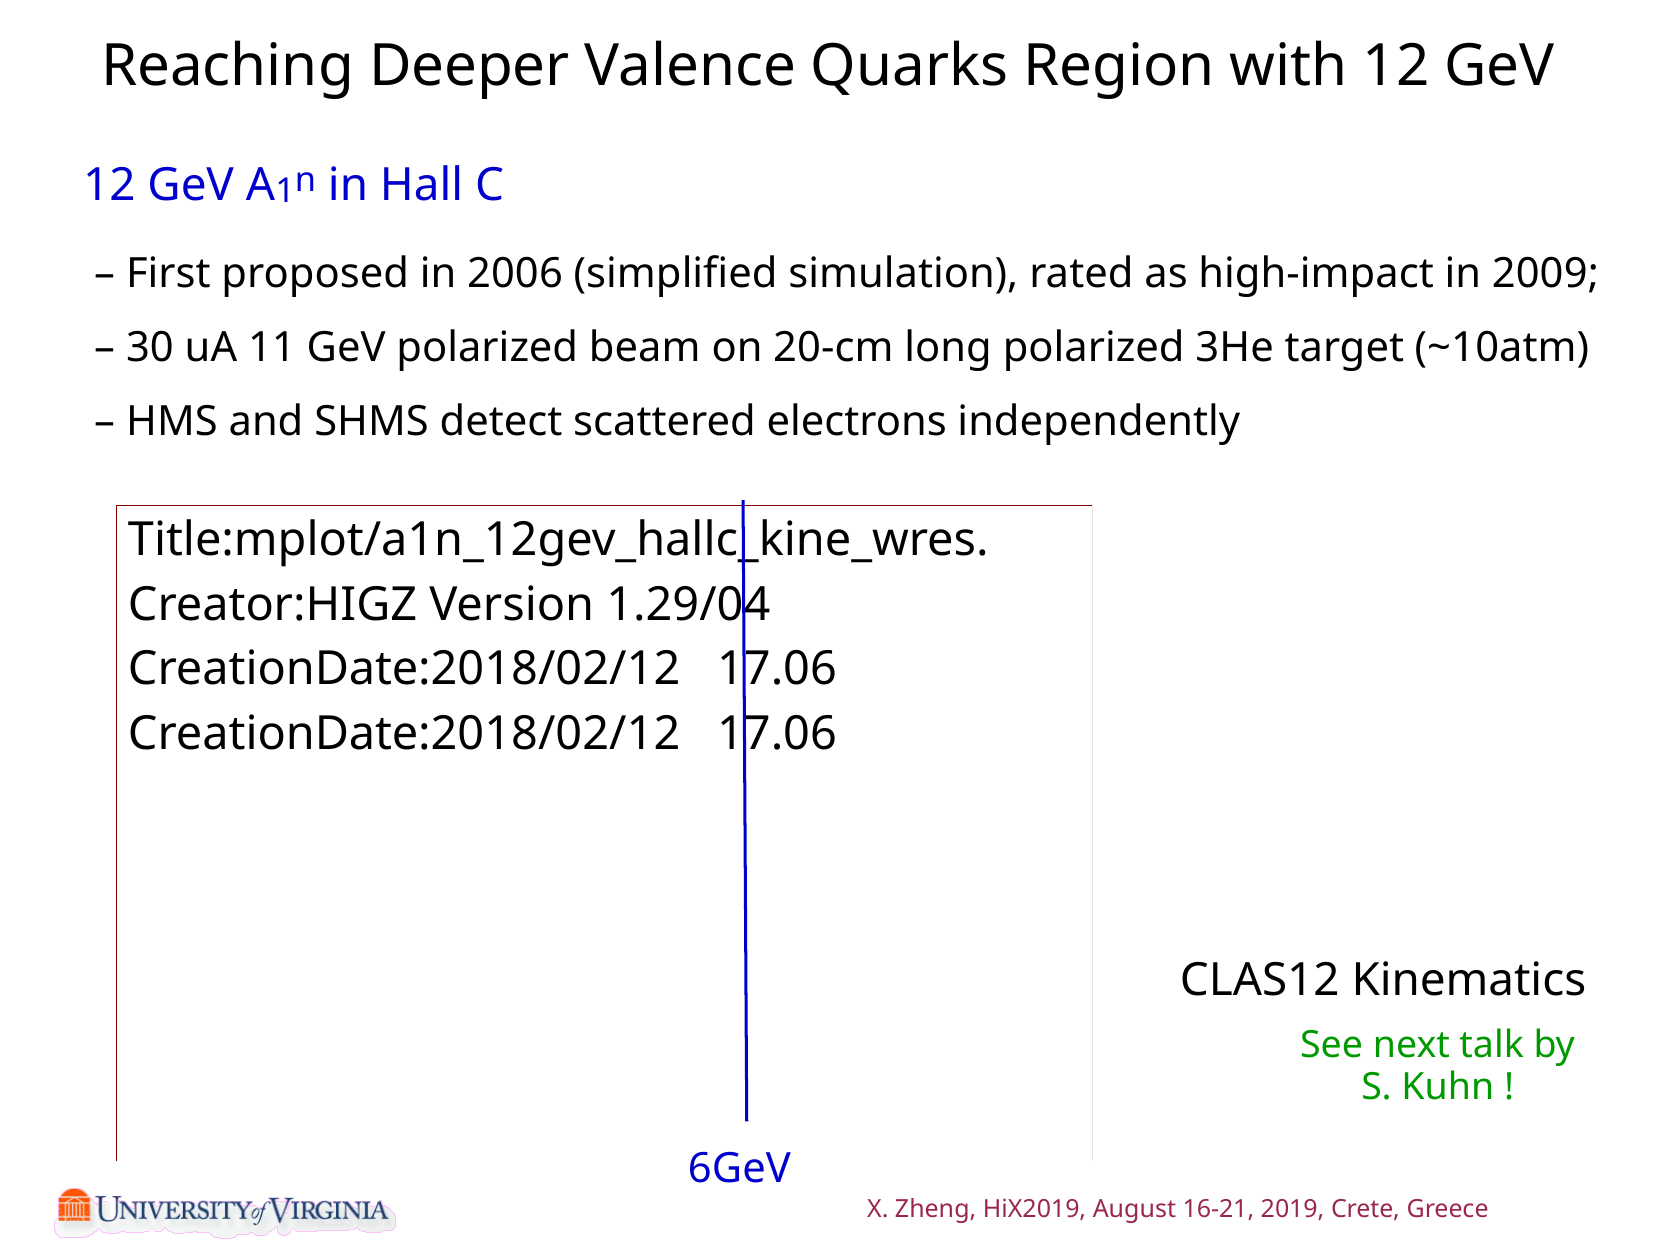

# Reaching Deeper Valence Quarks Region with 12 GeV
12 GeV A1n in Hall C
– First proposed in 2006 (simplified simulation), rated as high-impact in 2009;
– 30 uA 11 GeV polarized beam on 20-cm long polarized 3He target (~10atm)
– HMS and SHMS detect scattered electrons independently
CLAS12 Kinematics
See next talk by
S. Kuhn !
6GeV